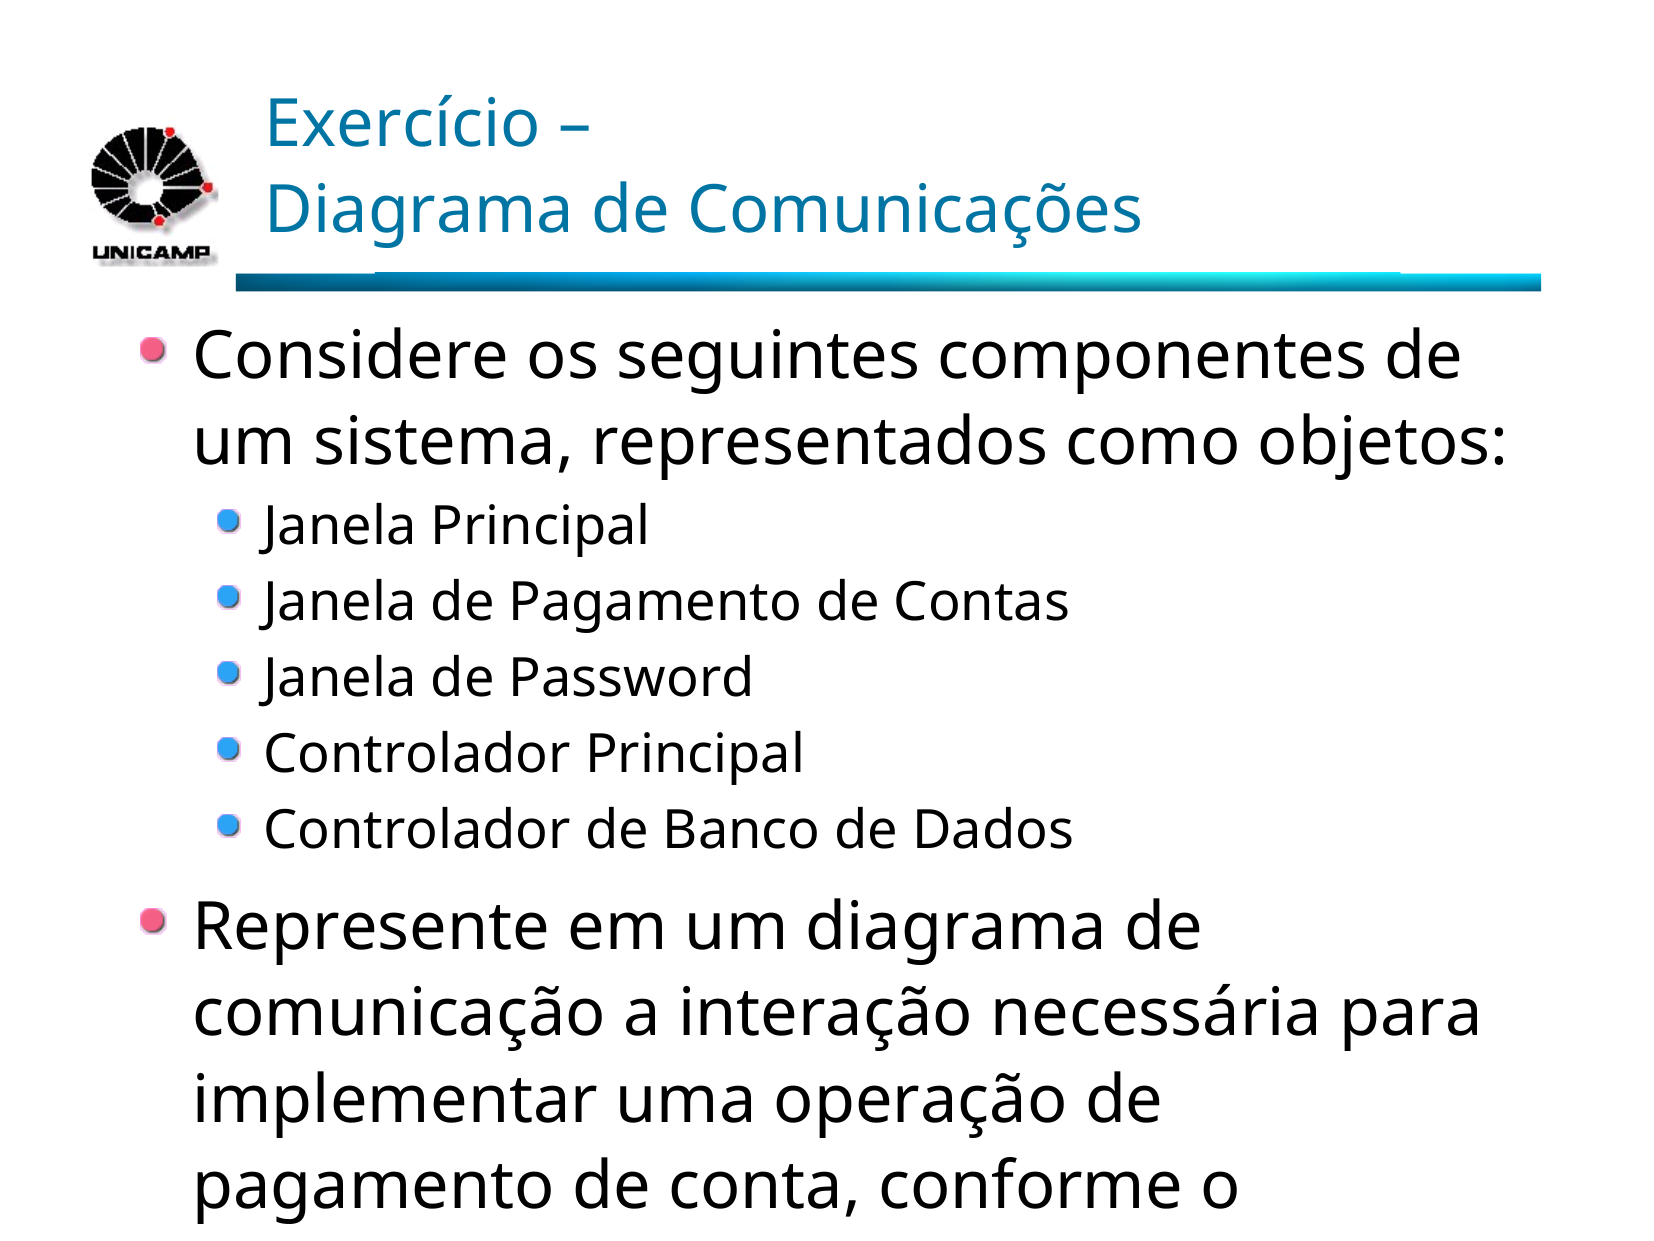

# Exercício – Diagrama de Comunicações
Considere os seguintes componentes de um sistema, representados como objetos:
Janela Principal
Janela de Pagamento de Contas
Janela de Password
Controlador Principal
Controlador de Banco de Dados
Represente em um diagrama de comunicação a interação necessária para implementar uma operação de pagamento de conta, conforme o diagrama de atividades a seguir